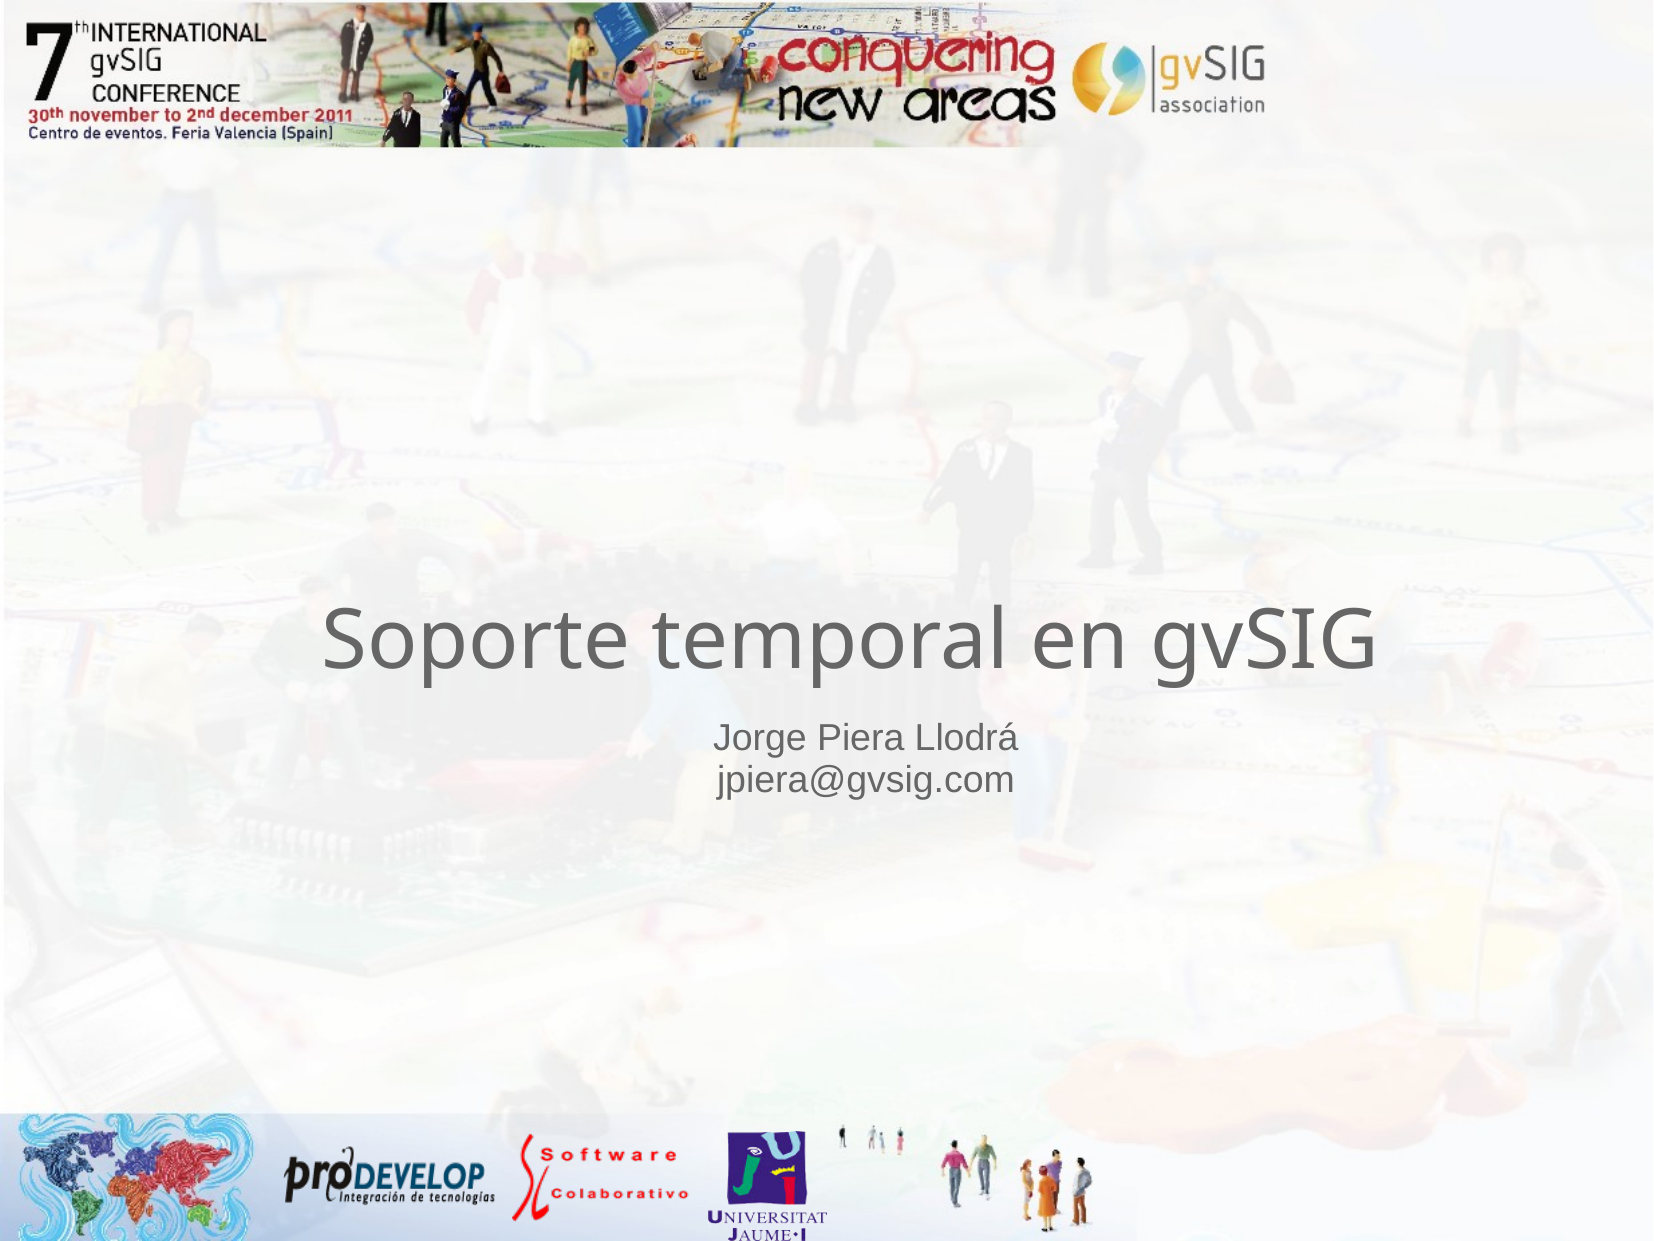

# Soporte temporal en gvSIG
Jorge Piera Llodrá
jpiera@gvsig.com